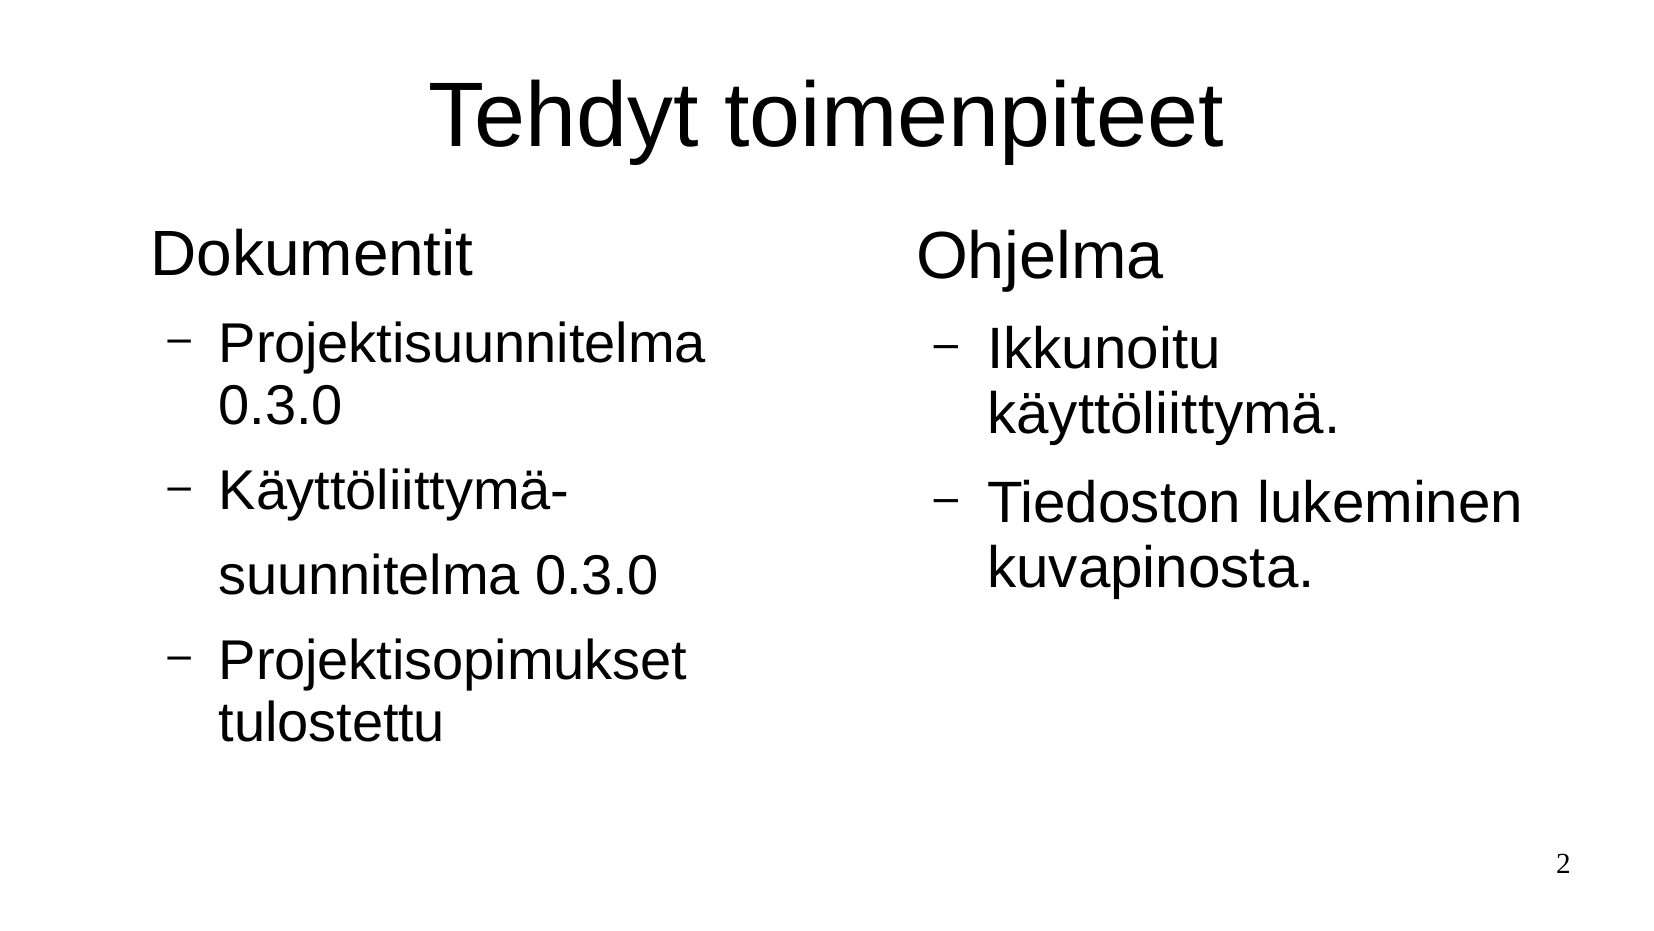

# Tehdyt toimenpiteet
Dokumentit
Projektisuunnitelma 0.3.0
Käyttöliittymä-
suunnitelma 0.3.0
Projektisopimukset tulostettu
Ohjelma
Ikkunoitu käyttöliittymä.
Tiedoston lukeminen kuvapinosta.
2